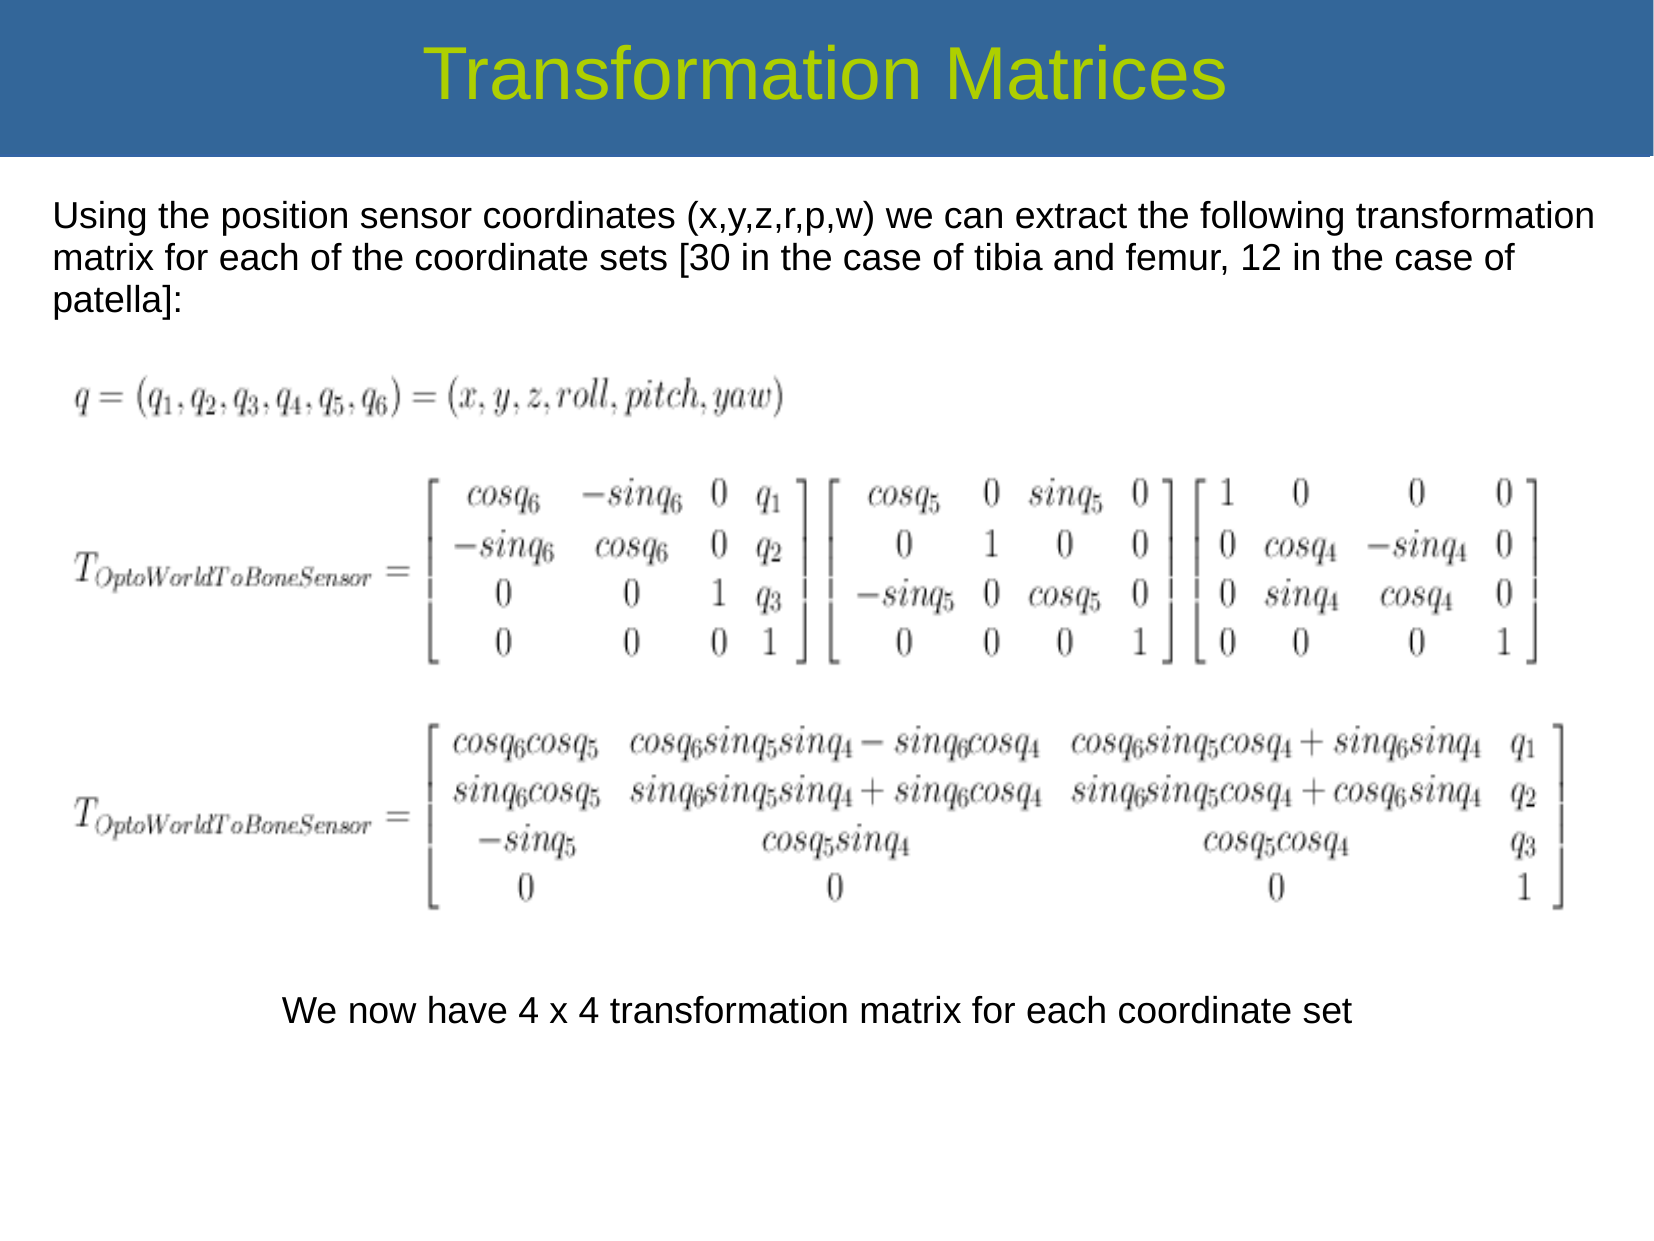

Transformation Matrices
Using the position sensor coordinates (x,y,z,r,p,w) we can extract the following transformation matrix for each of the coordinate sets [30 in the case of tibia and femur, 12 in the case of patella]:
We now have 4 x 4 transformation matrix for each coordinate set